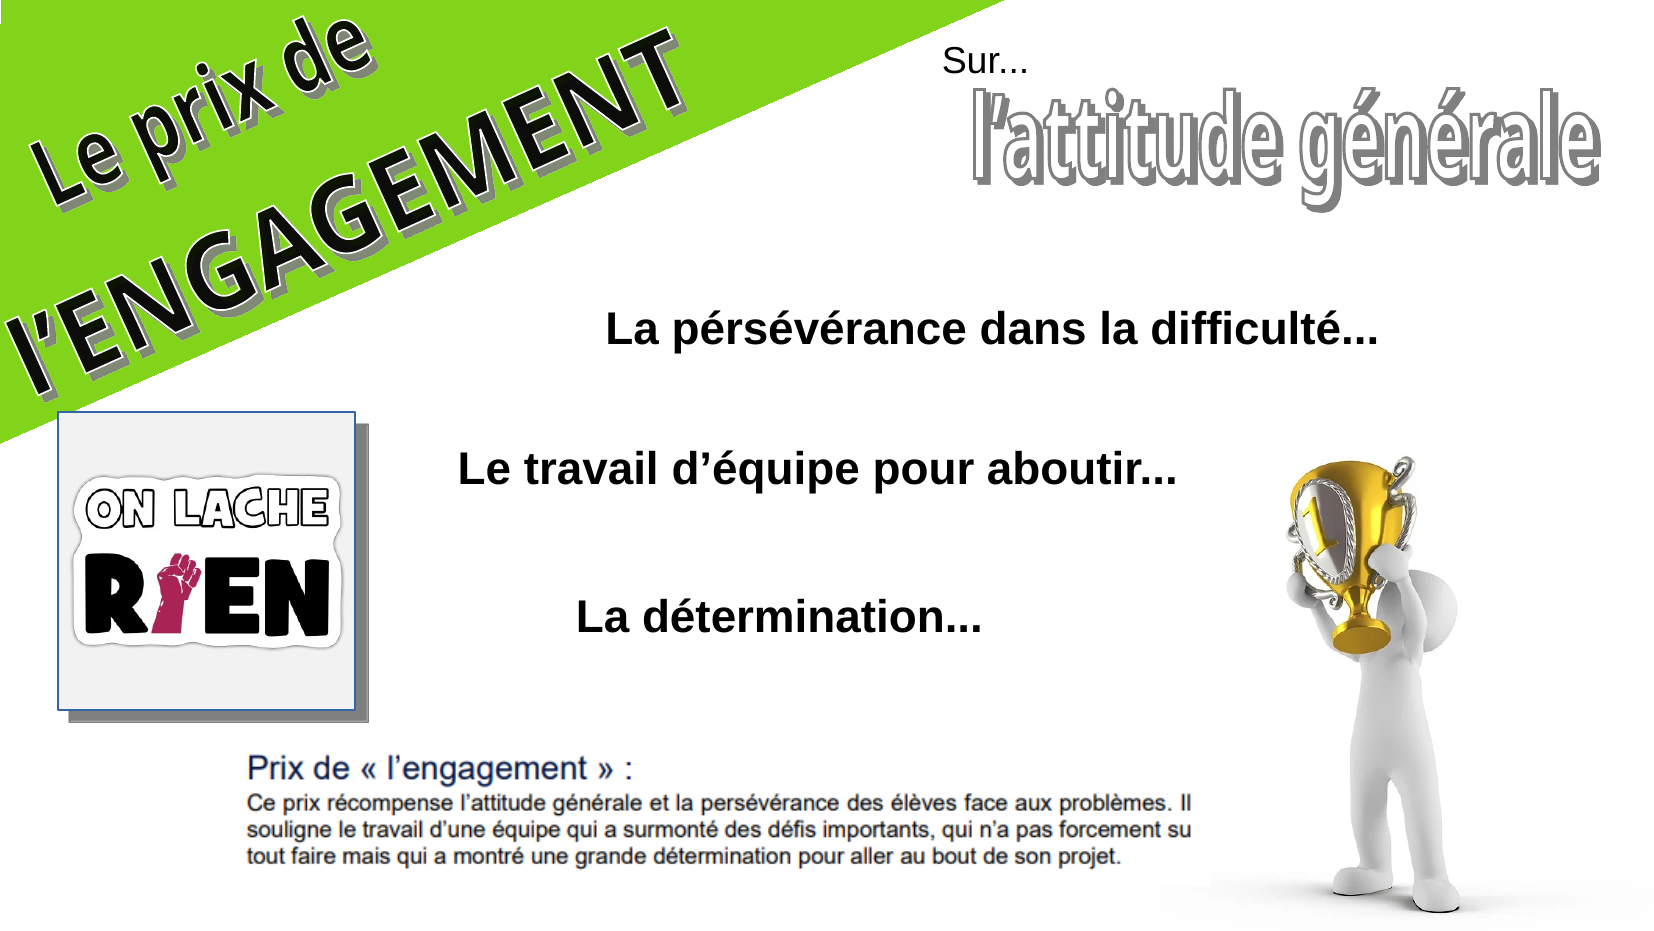

Sur...
Le prix de
l’attitude générale
l’ENGAGEMENT
La pérsévérance dans la difficulté...
Le travail d’équipe pour aboutir...
La détermination...